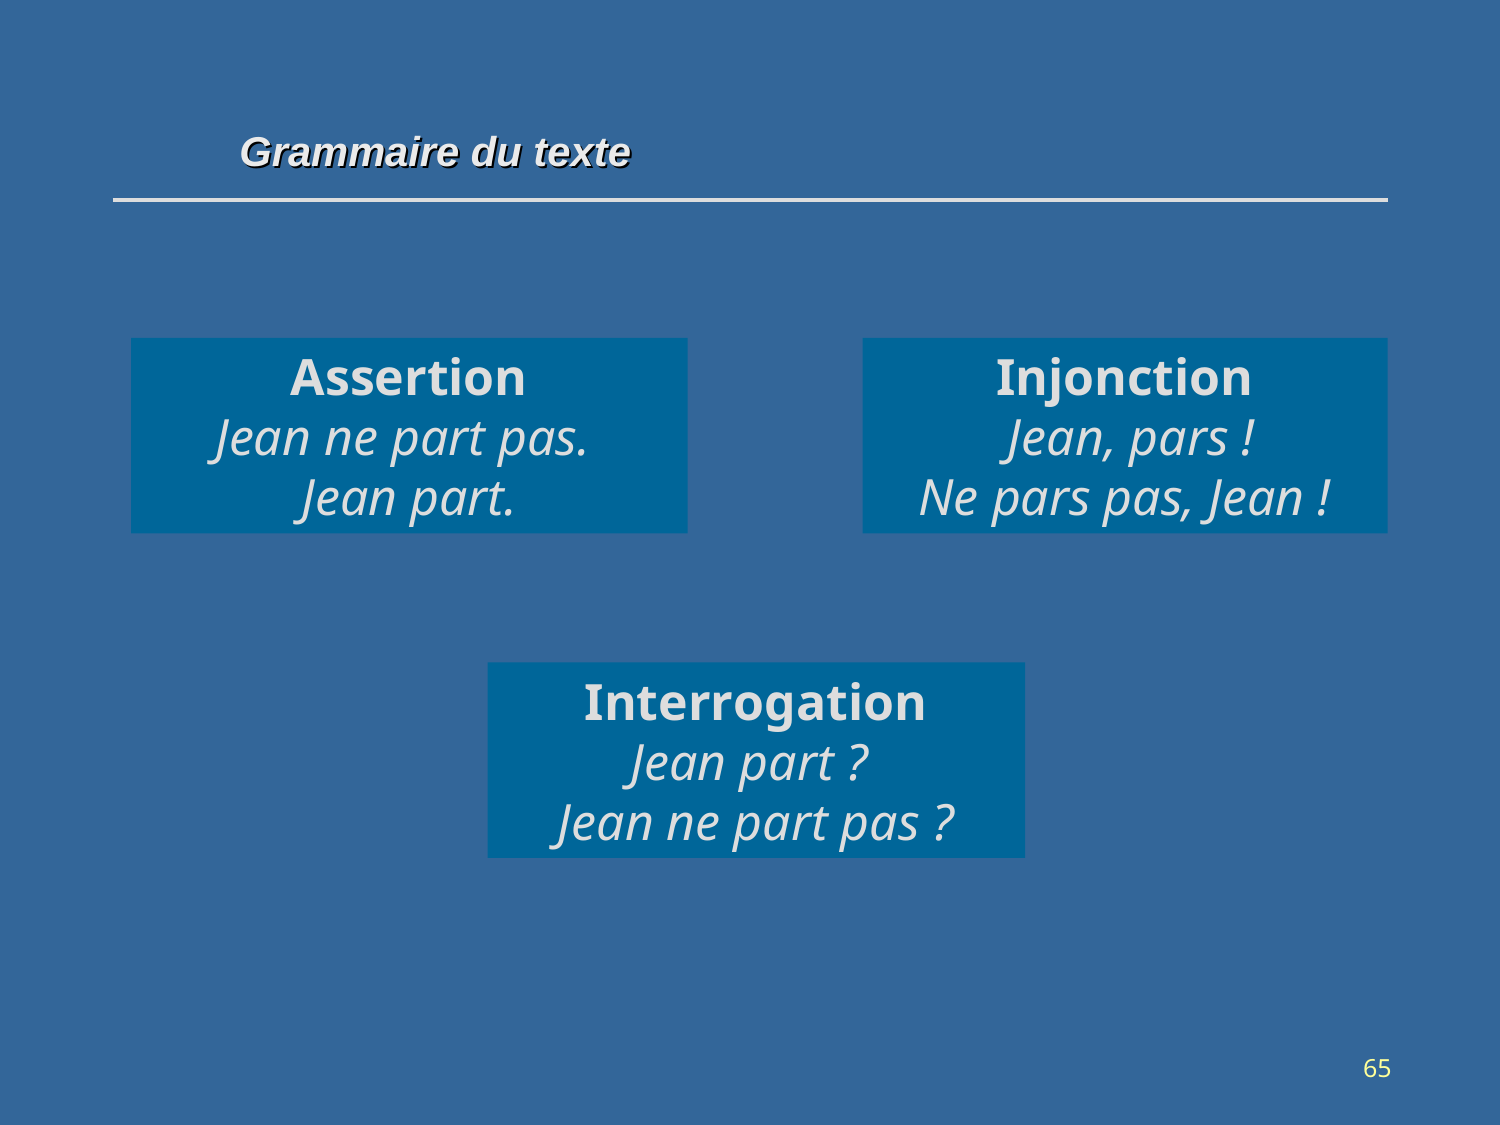

Grammaire du texte
Assertion
Jean ne part pas.
Jean part.
Injonction
 Jean, pars !
 Ne pars pas, Jean !
Interrogation
Jean part ?
Jean ne part pas ?
65